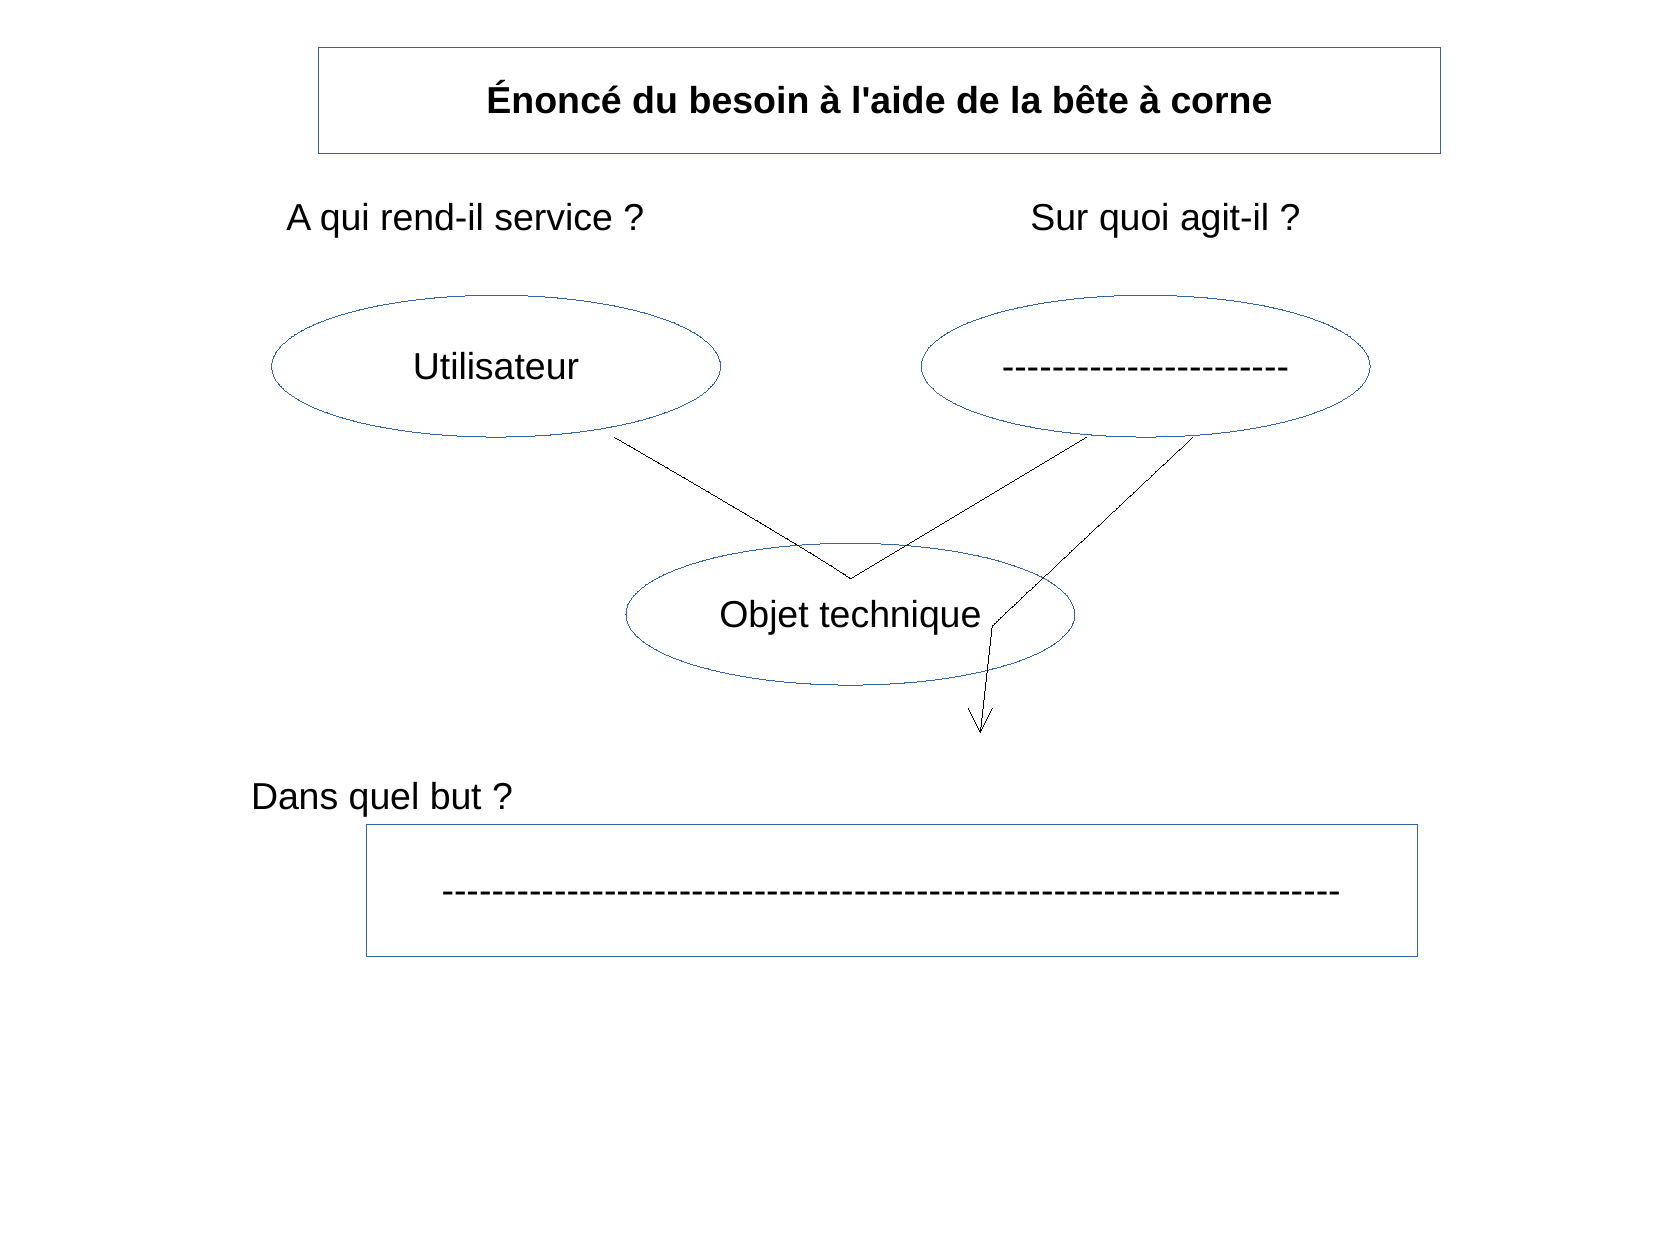

Énoncé du besoin à l'aide de la bête à corne
A qui rend-il service ?
Sur quoi agit-il ?
Utilisateur
-----------------------
Objet technique
Dans quel but ?
------------------------------------------------------------------------